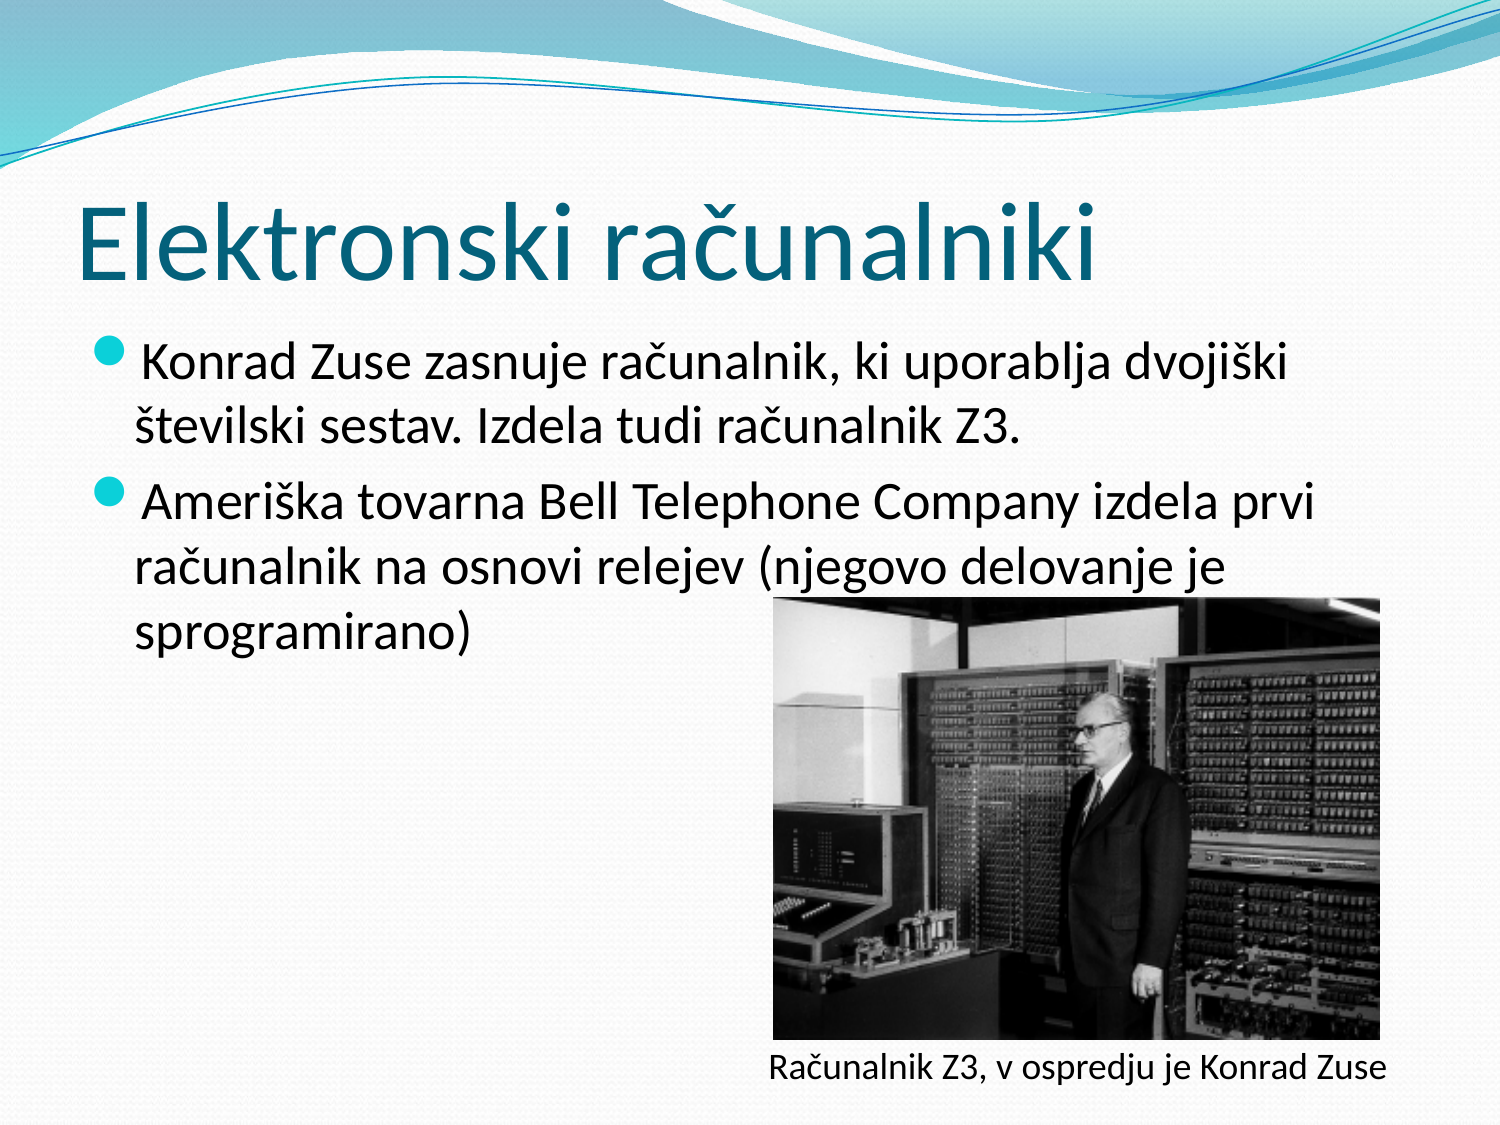

# Elektronski računalniki
Konrad Zuse zasnuje računalnik, ki uporablja dvojiški številski sestav. Izdela tudi računalnik Z3.
Ameriška tovarna Bell Telephone Company izdela prvi računalnik na osnovi relejev (njegovo delovanje je sprogramirano)
Računalnik Z3, v ospredju je Konrad Zuse